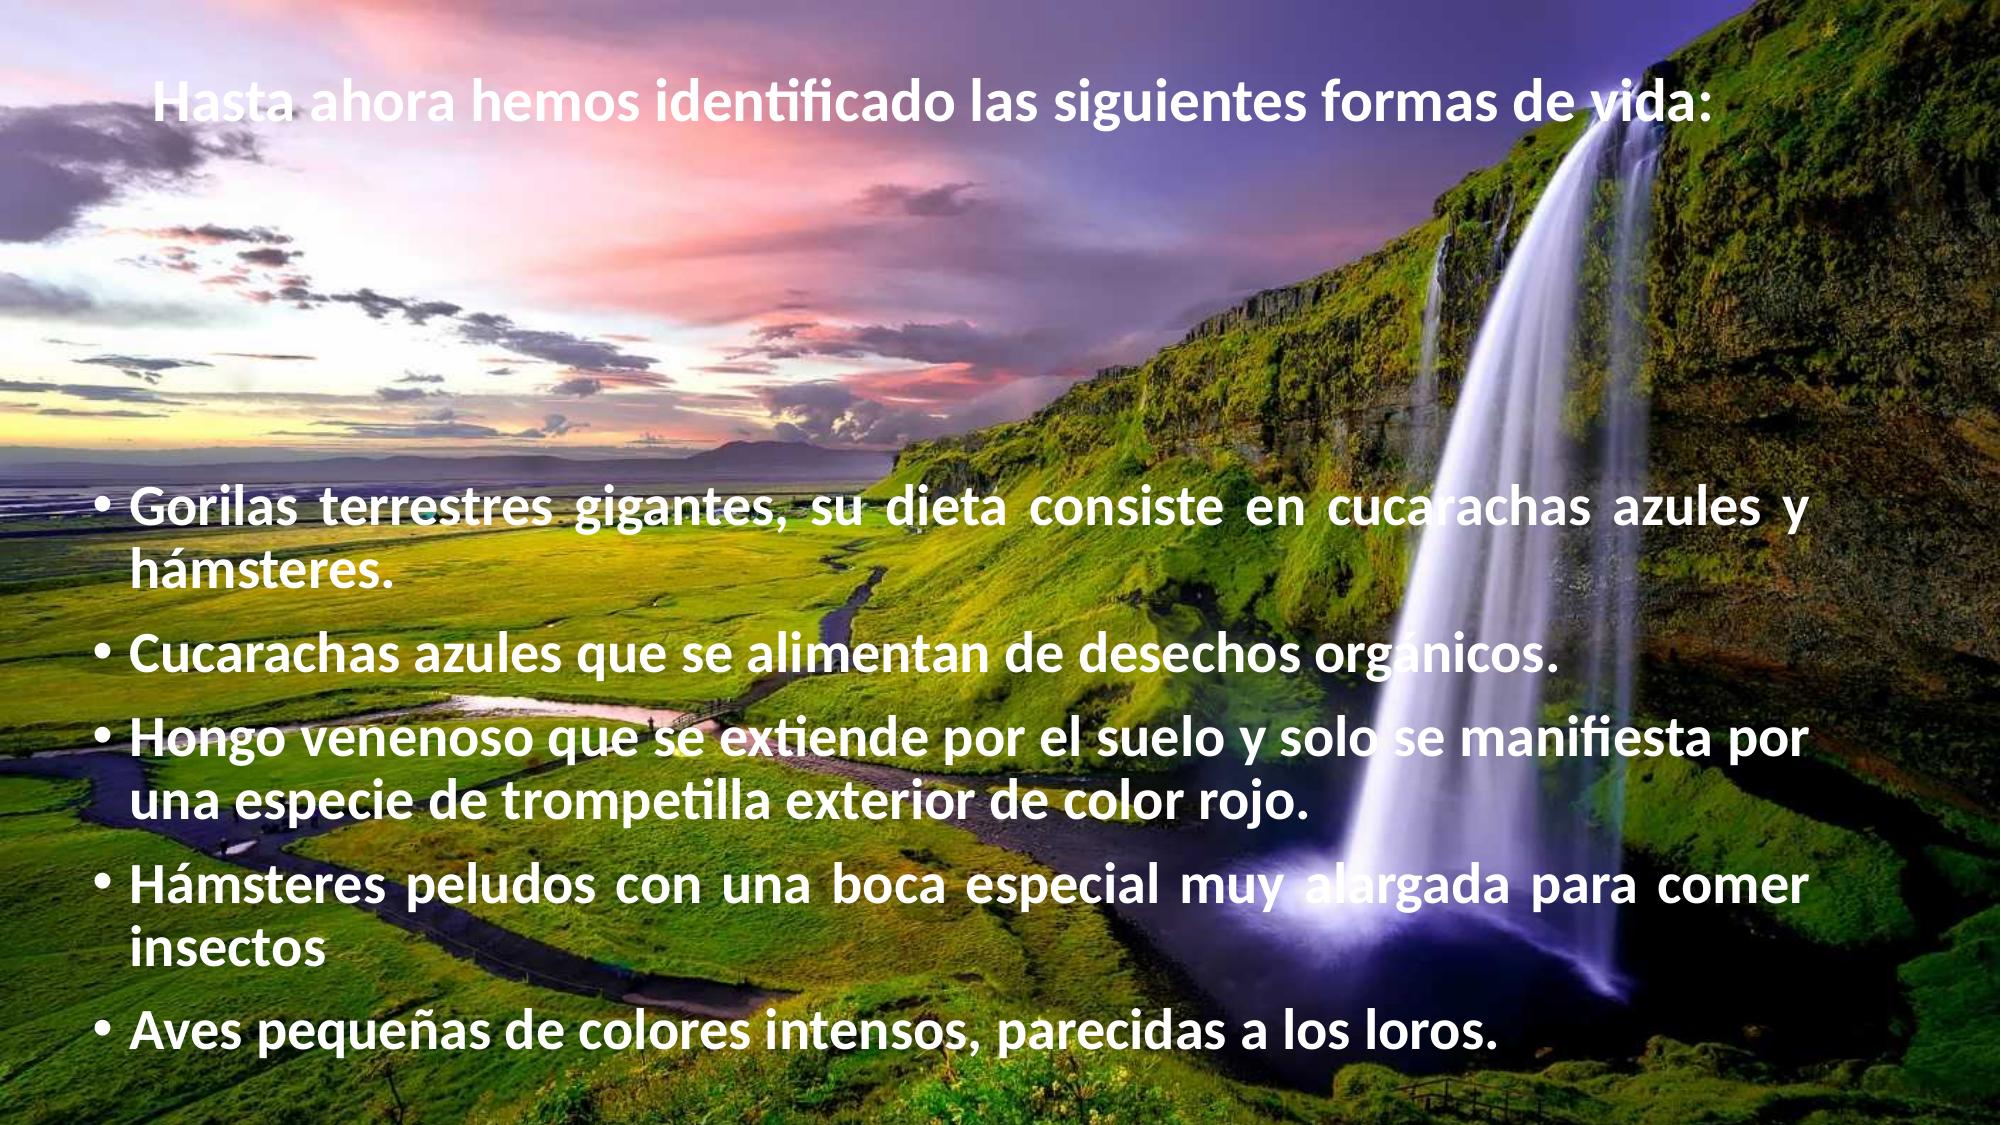

# Hasta ahora hemos identificado las siguientes formas de vida:
Gorilas terrestres gigantes, su dieta consiste en cucarachas azules y hámsteres.
Cucarachas azules que se alimentan de desechos orgánicos.
Hongo venenoso que se extiende por el suelo y solo se manifiesta por una especie de trompetilla exterior de color rojo.
Hámsteres peludos con una boca especial muy alargada para comer insectos
Aves pequeñas de colores intensos, parecidas a los loros.